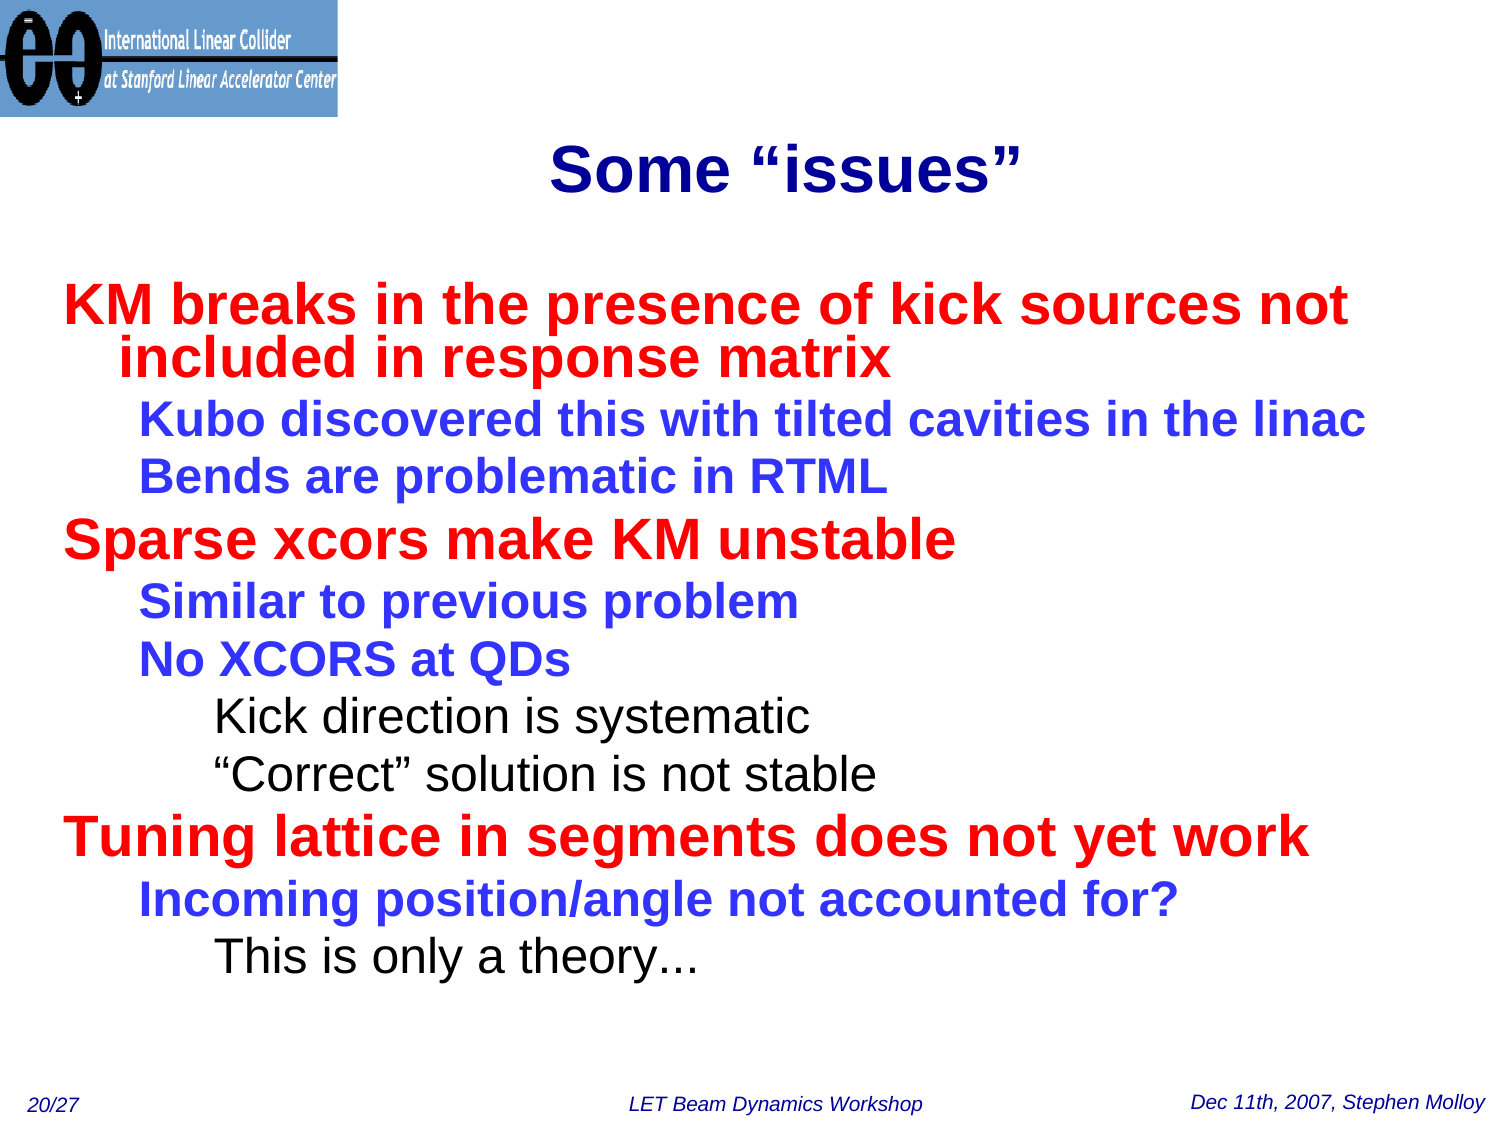

# Some “issues”
KM breaks in the presence of kick sources not included in response matrix
Kubo discovered this with tilted cavities in the linac
Bends are problematic in RTML
Sparse xcors make KM unstable
Similar to previous problem
No XCORS at QDs
Kick direction is systematic
“Correct” solution is not stable
Tuning lattice in segments does not yet work
Incoming position/angle not accounted for?
This is only a theory...